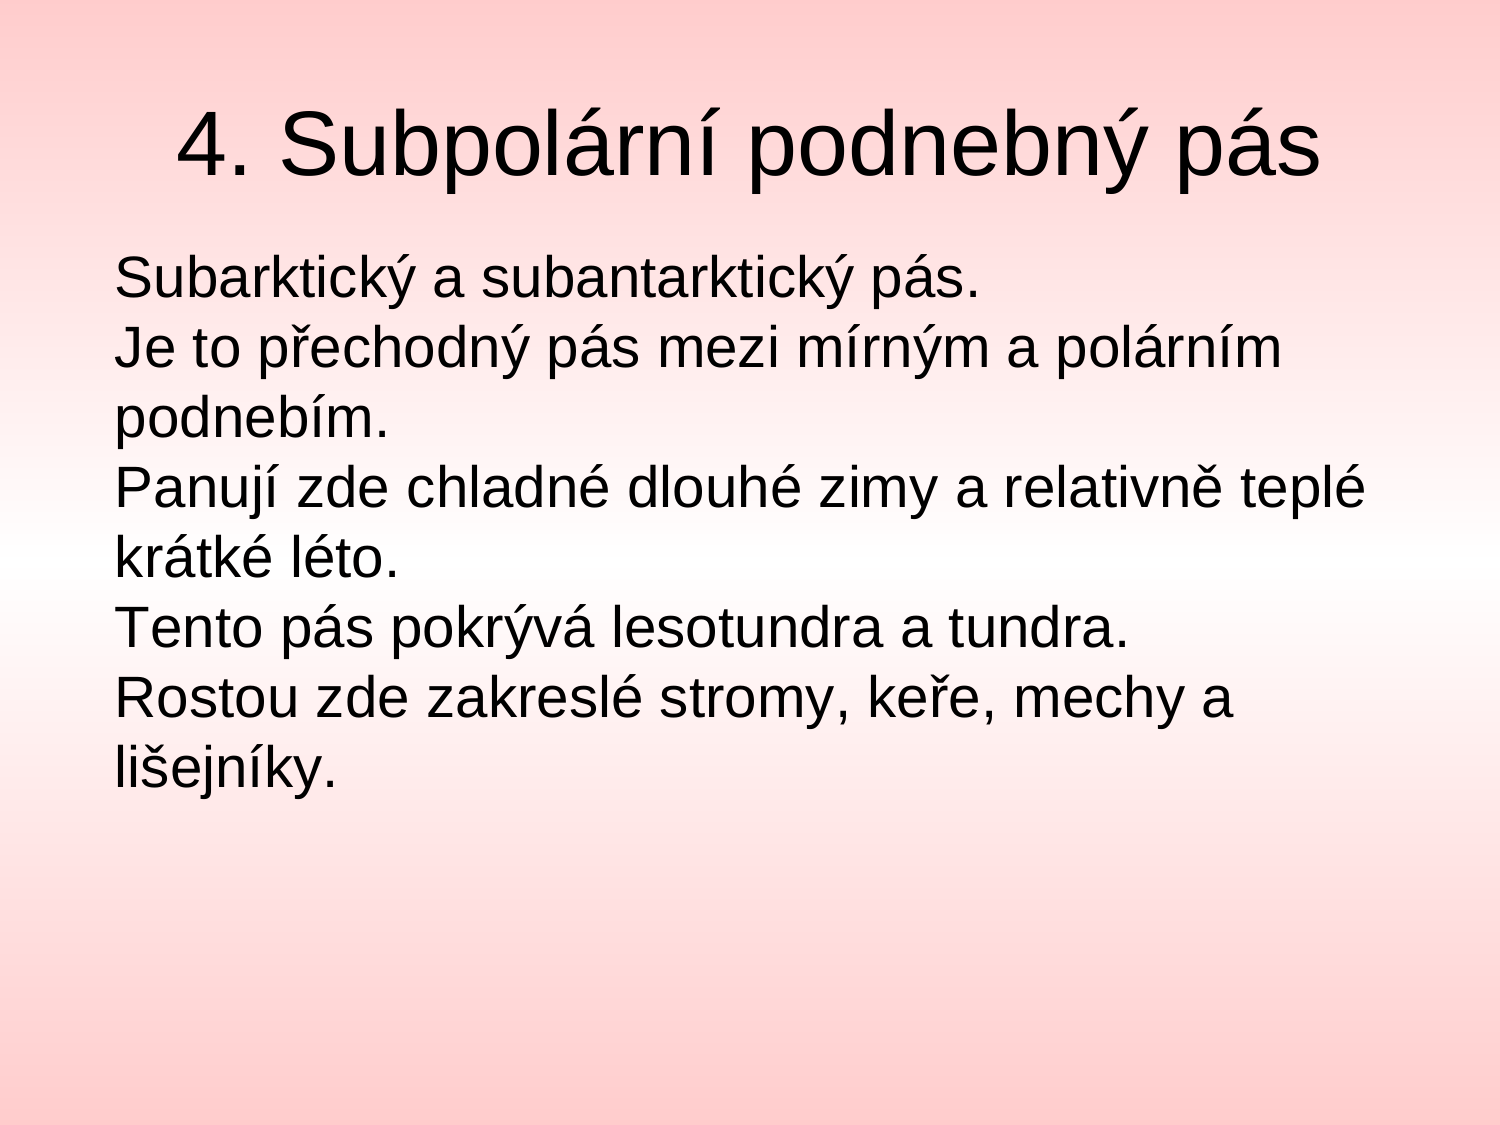

# 4. Subpolární podnebný pás
Subarktický a subantarktický pás.
Je to přechodný pás mezi mírným a polárním podnebím.
Panují zde chladné dlouhé zimy a relativně teplé krátké léto.
Tento pás pokrývá lesotundra a tundra.
Rostou zde zakreslé stromy, keře, mechy a lišejníky.